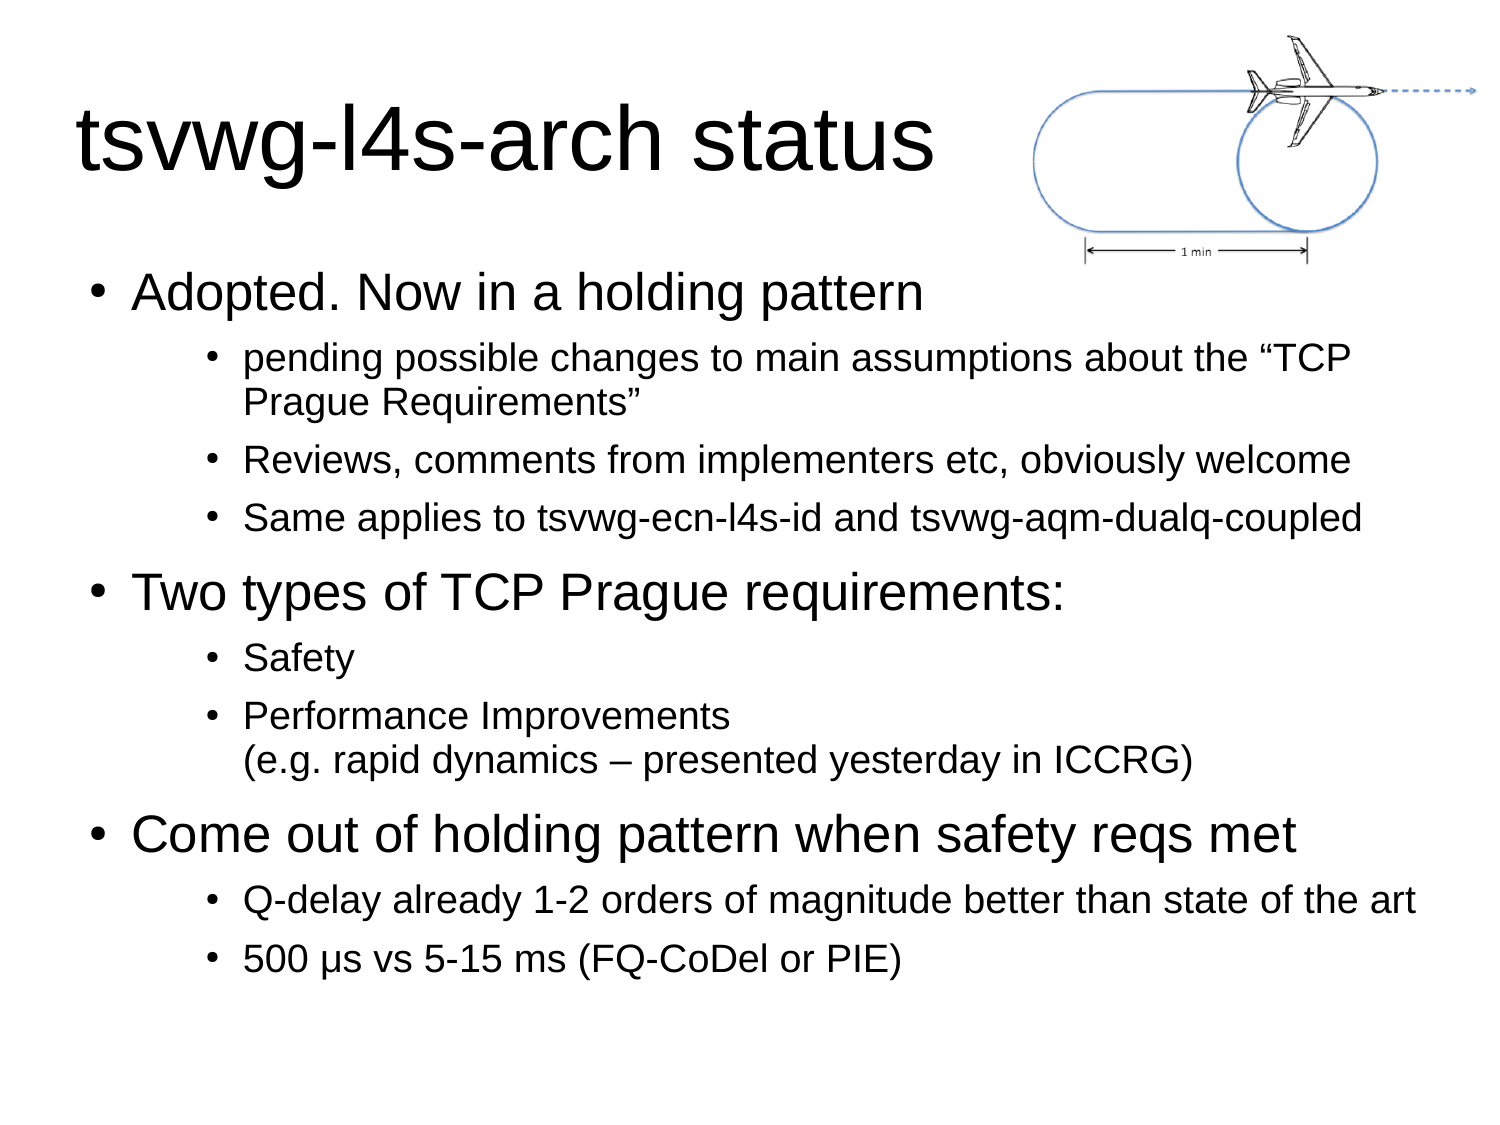

# tsvwg-l4s-arch status
Adopted. Now in a holding pattern
pending possible changes to main assumptions about the “TCP Prague Requirements”
Reviews, comments from implementers etc, obviously welcome
Same applies to tsvwg-ecn-l4s-id and tsvwg-aqm-dualq-coupled
Two types of TCP Prague requirements:
Safety
Performance Improvements
(e.g. rapid dynamics – presented yesterday in ICCRG)
Come out of holding pattern when safety reqs met
Q-delay already 1-2 orders of magnitude better than state of the art
500 μs vs 5-15 ms (FQ-CoDel or PIE)